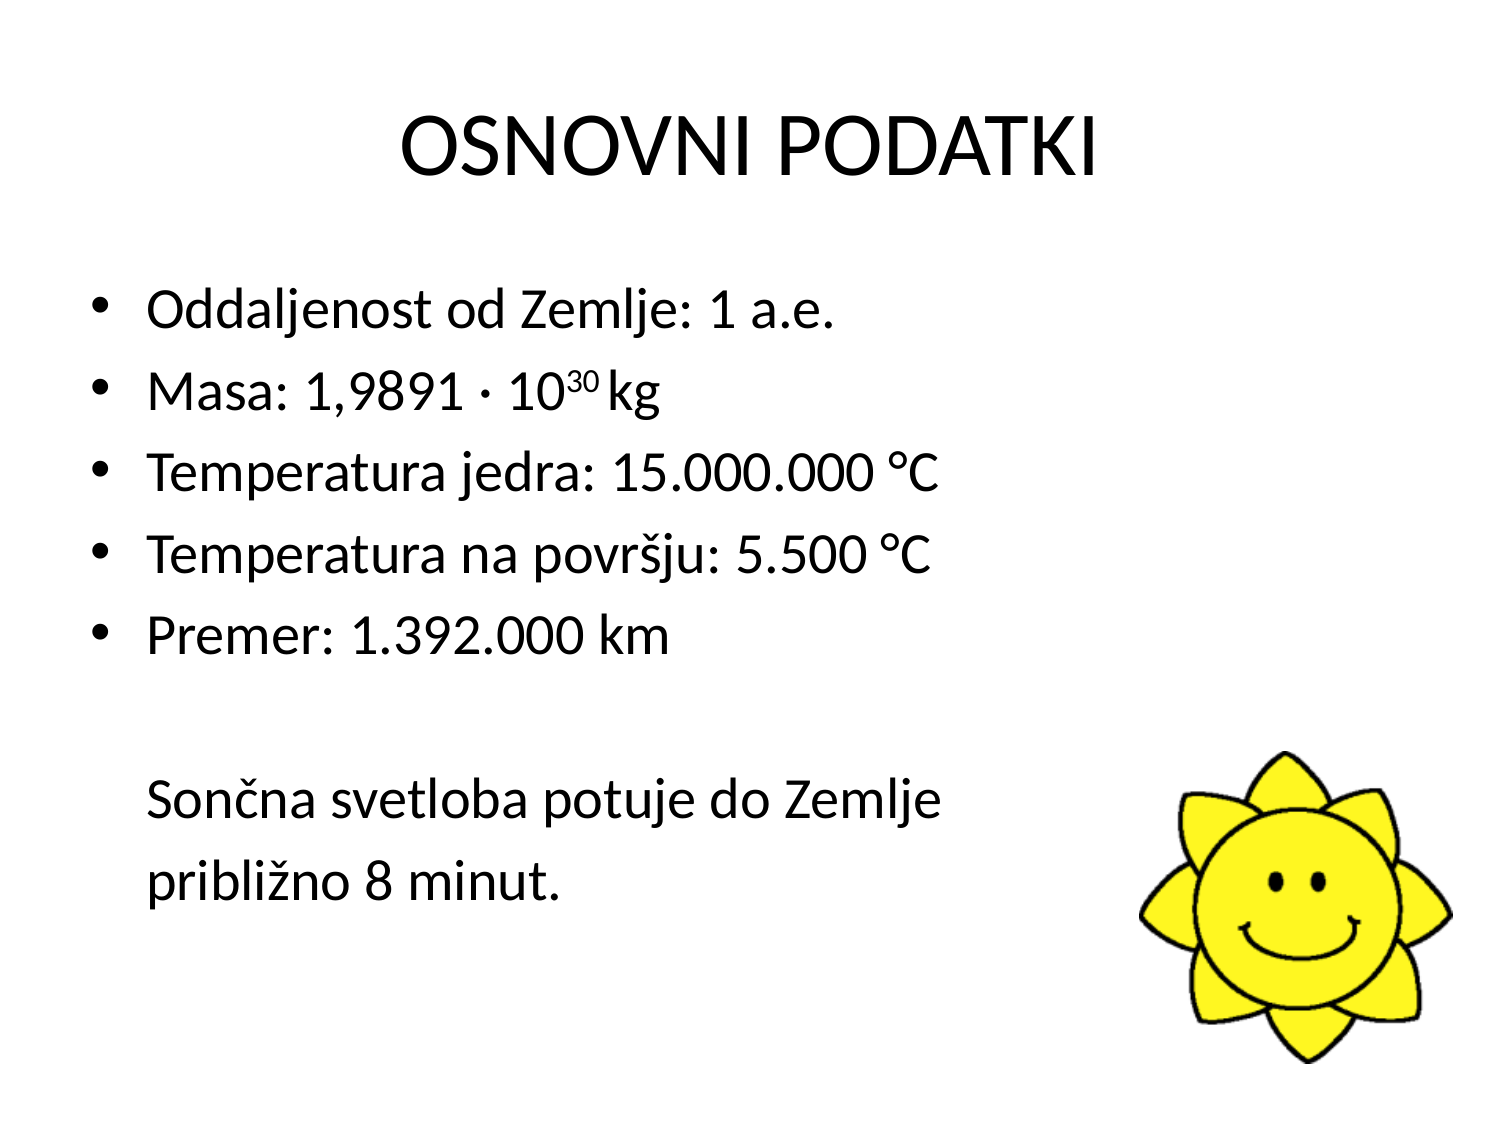

# OSNOVNI PODATKI
Oddaljenost od Zemlje: 1 a.e.
Masa: 1,9891 · 1030 kg
Temperatura jedra: 15.000.000 °C
Temperatura na površju: 5.500 °C
Premer: 1.392.000 km
	Sončna svetloba potuje do Zemlje
	približno 8 minut.